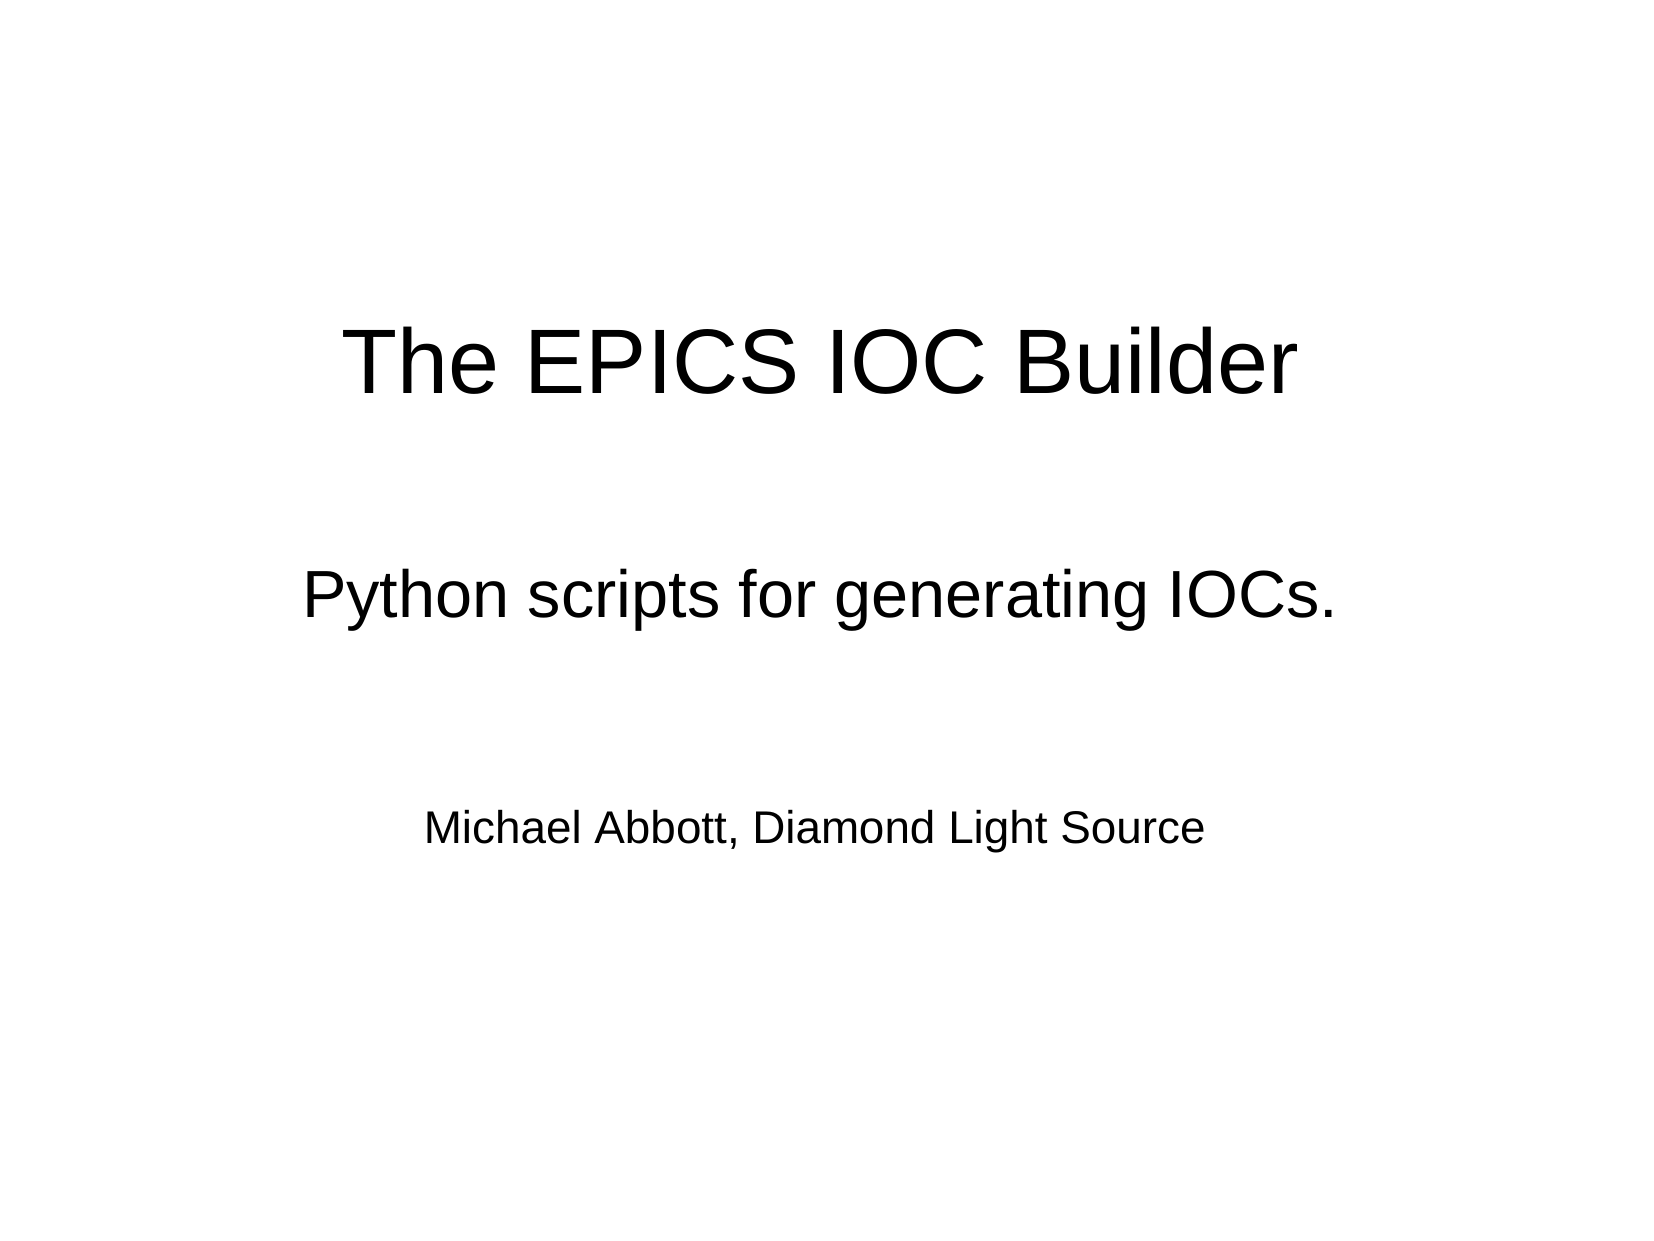

# The EPICS IOC Builder
Python scripts for generating IOCs.
Michael Abbott, Diamond Light Source